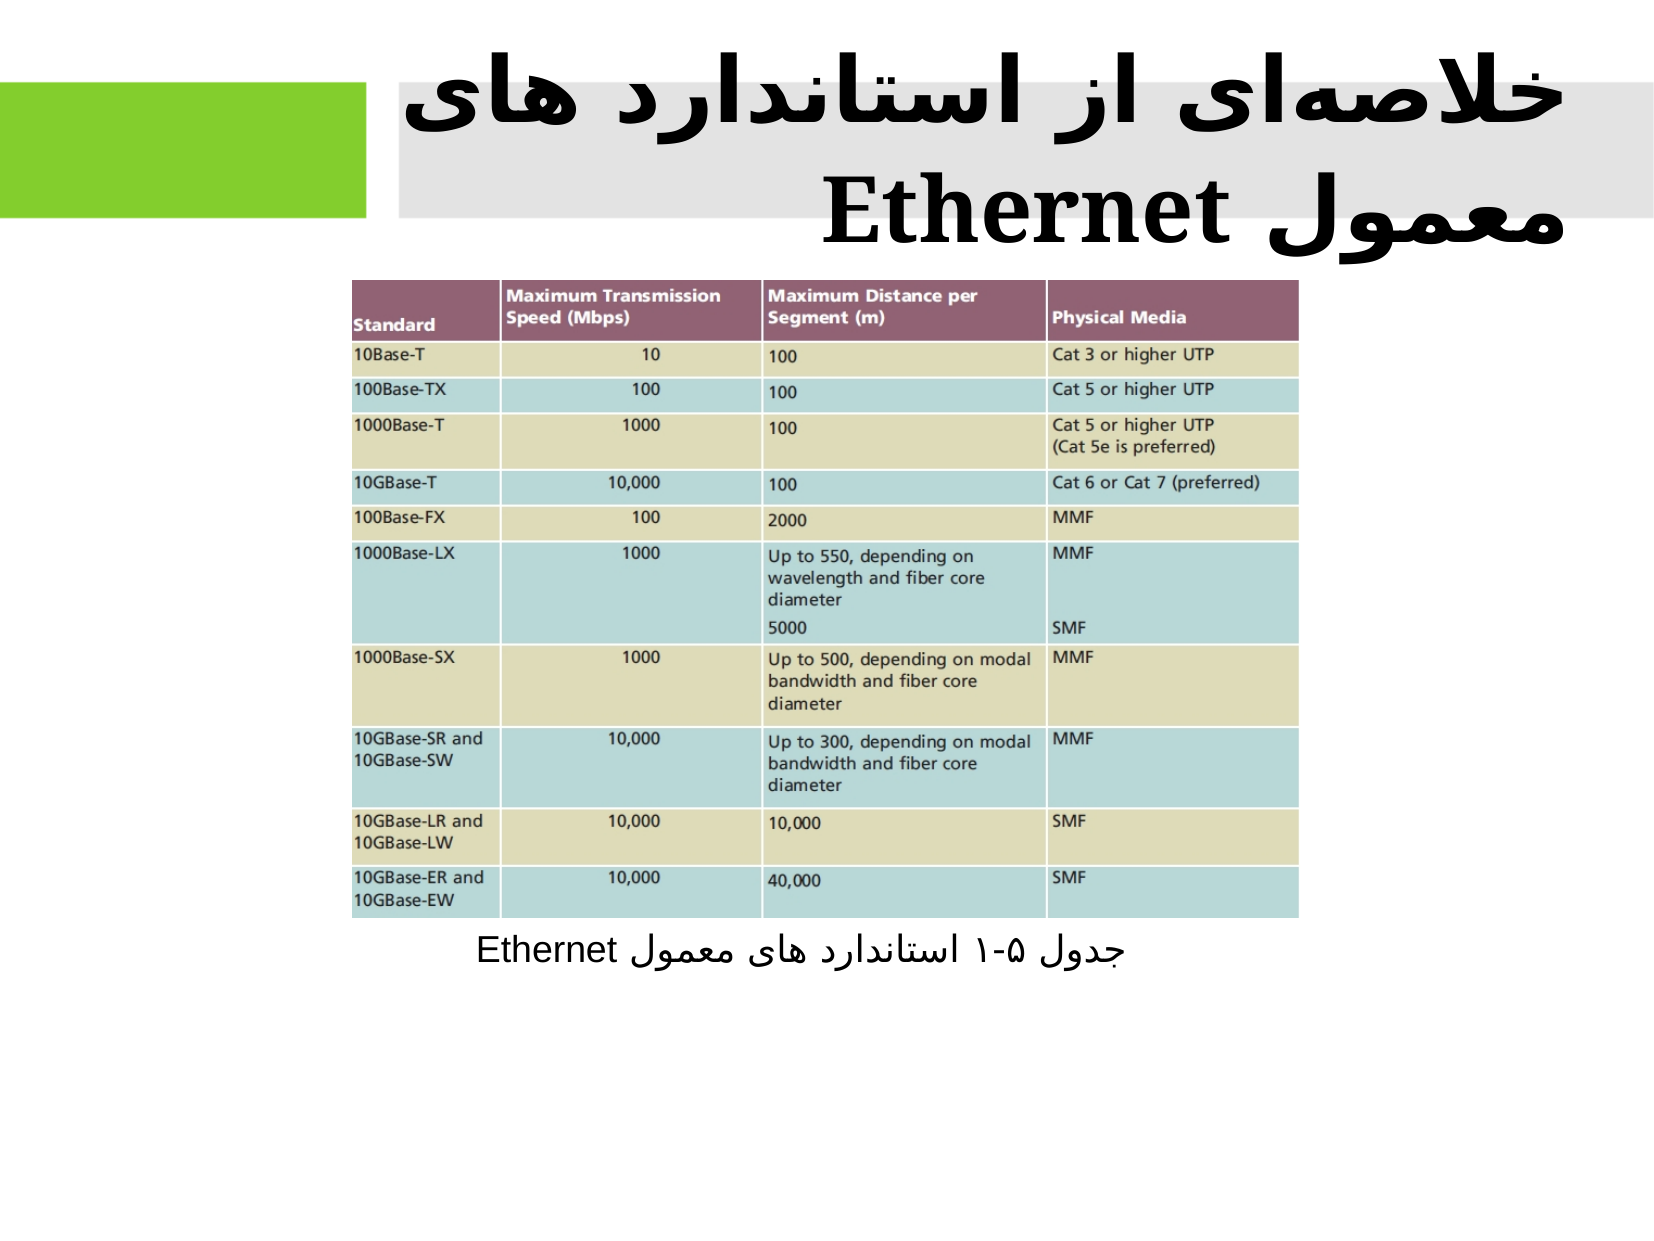

# خلاصه‌ای از استاندارد های معمول Ethernet
جدول ۵-۱ استاندارد های معمول Ethernet